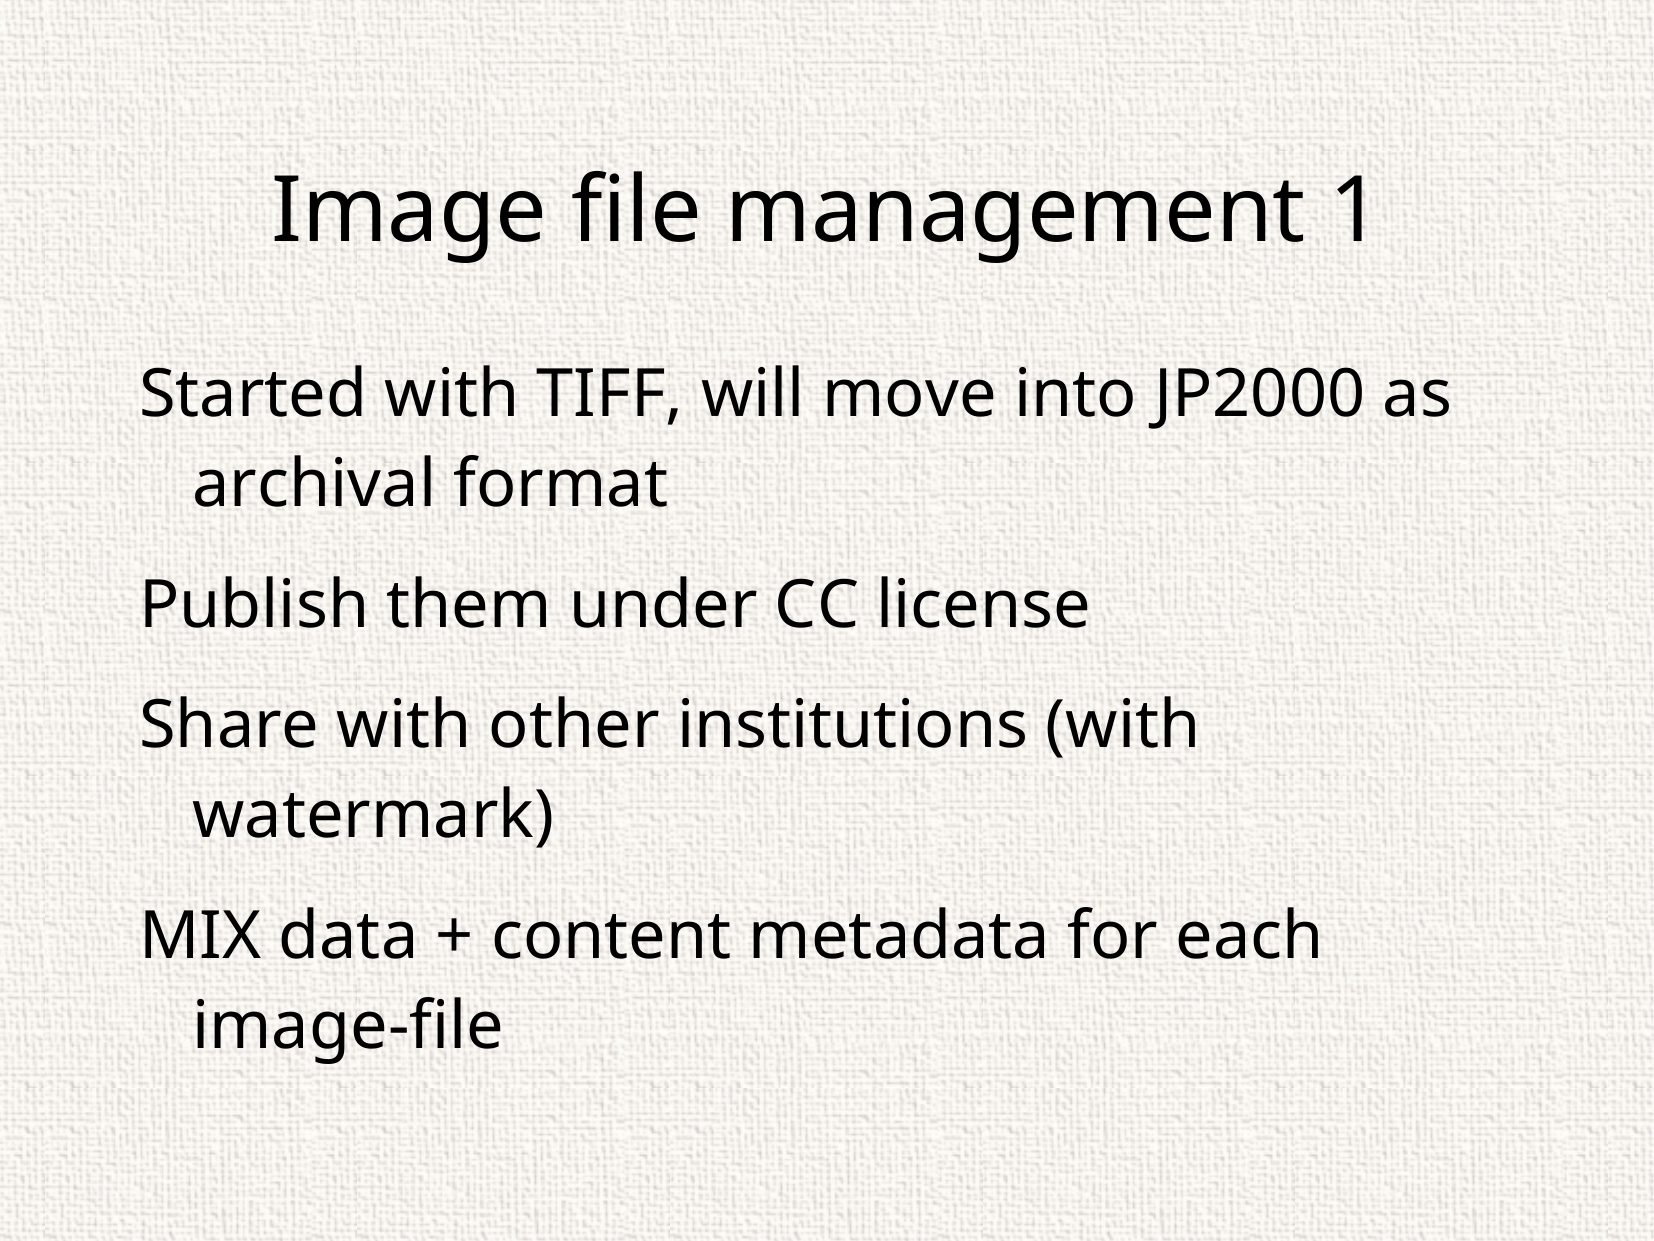

# Image file management 1
Started with TIFF, will move into JP2000 as archival format
Publish them under CC license
Share with other institutions (with watermark)
MIX data + content metadata for each image-file